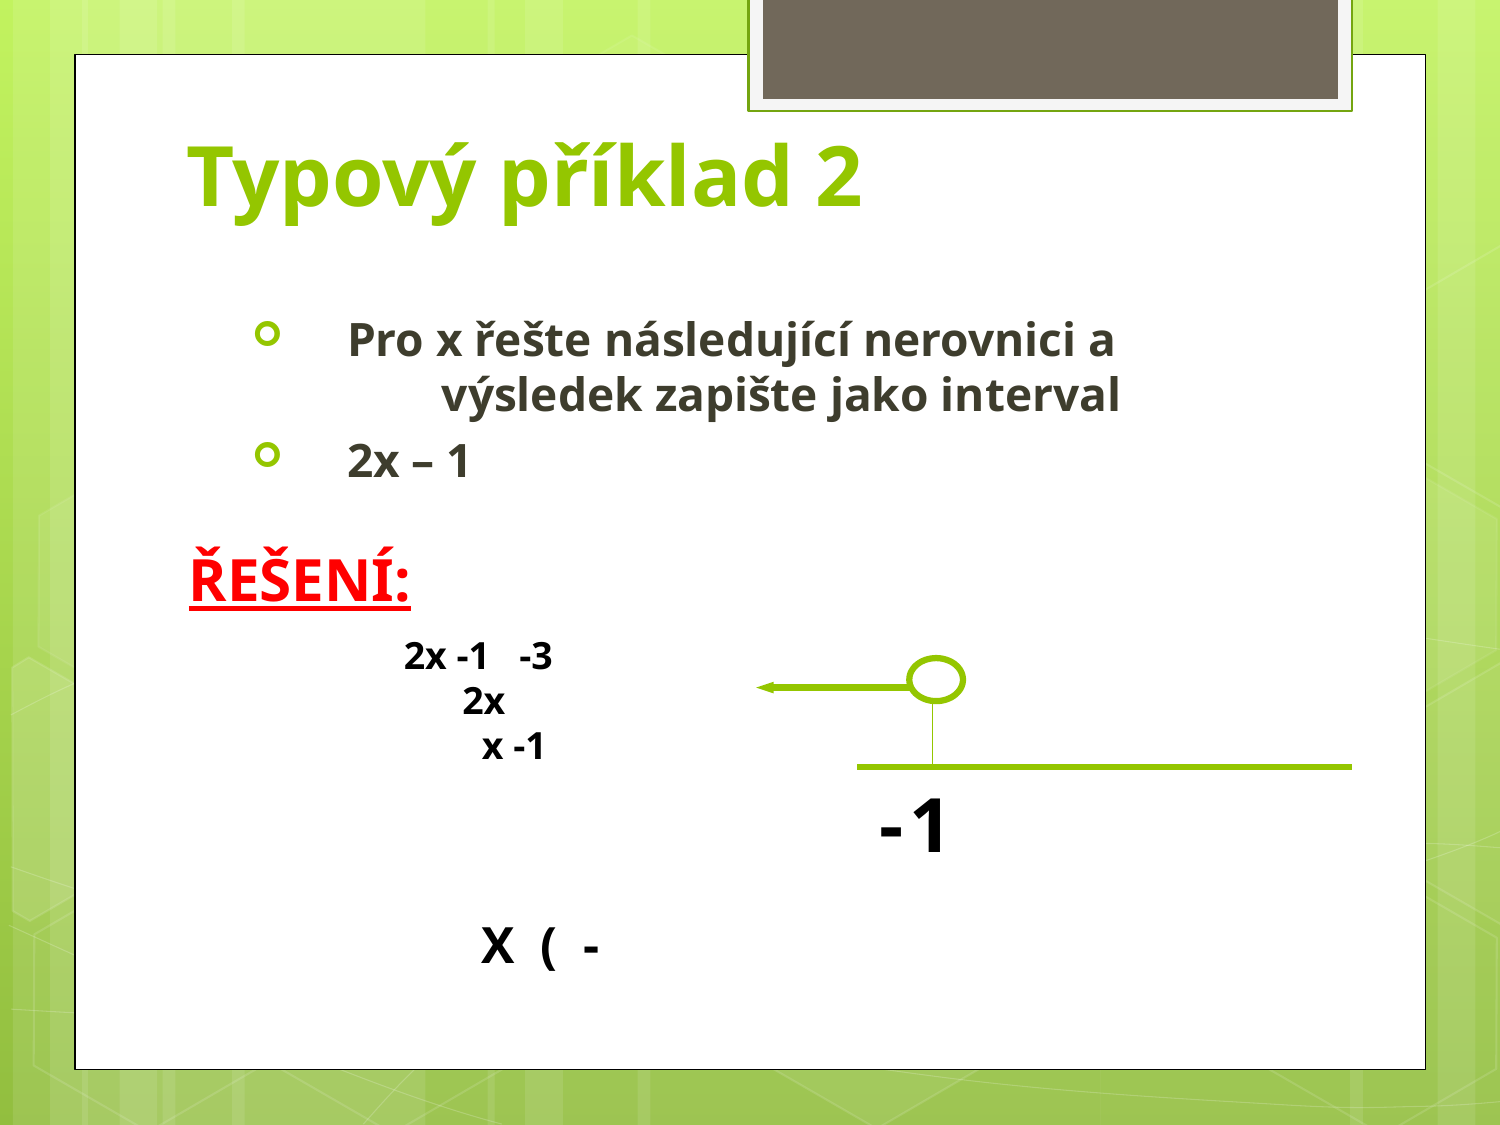

# Typový příklad 2
Pro x řešte následující nerovnici a výsledek zapište jako interval
2x – 1
ŘEŠENÍ:
2x -1 -3
 2x
 x -1
-1
X ( -